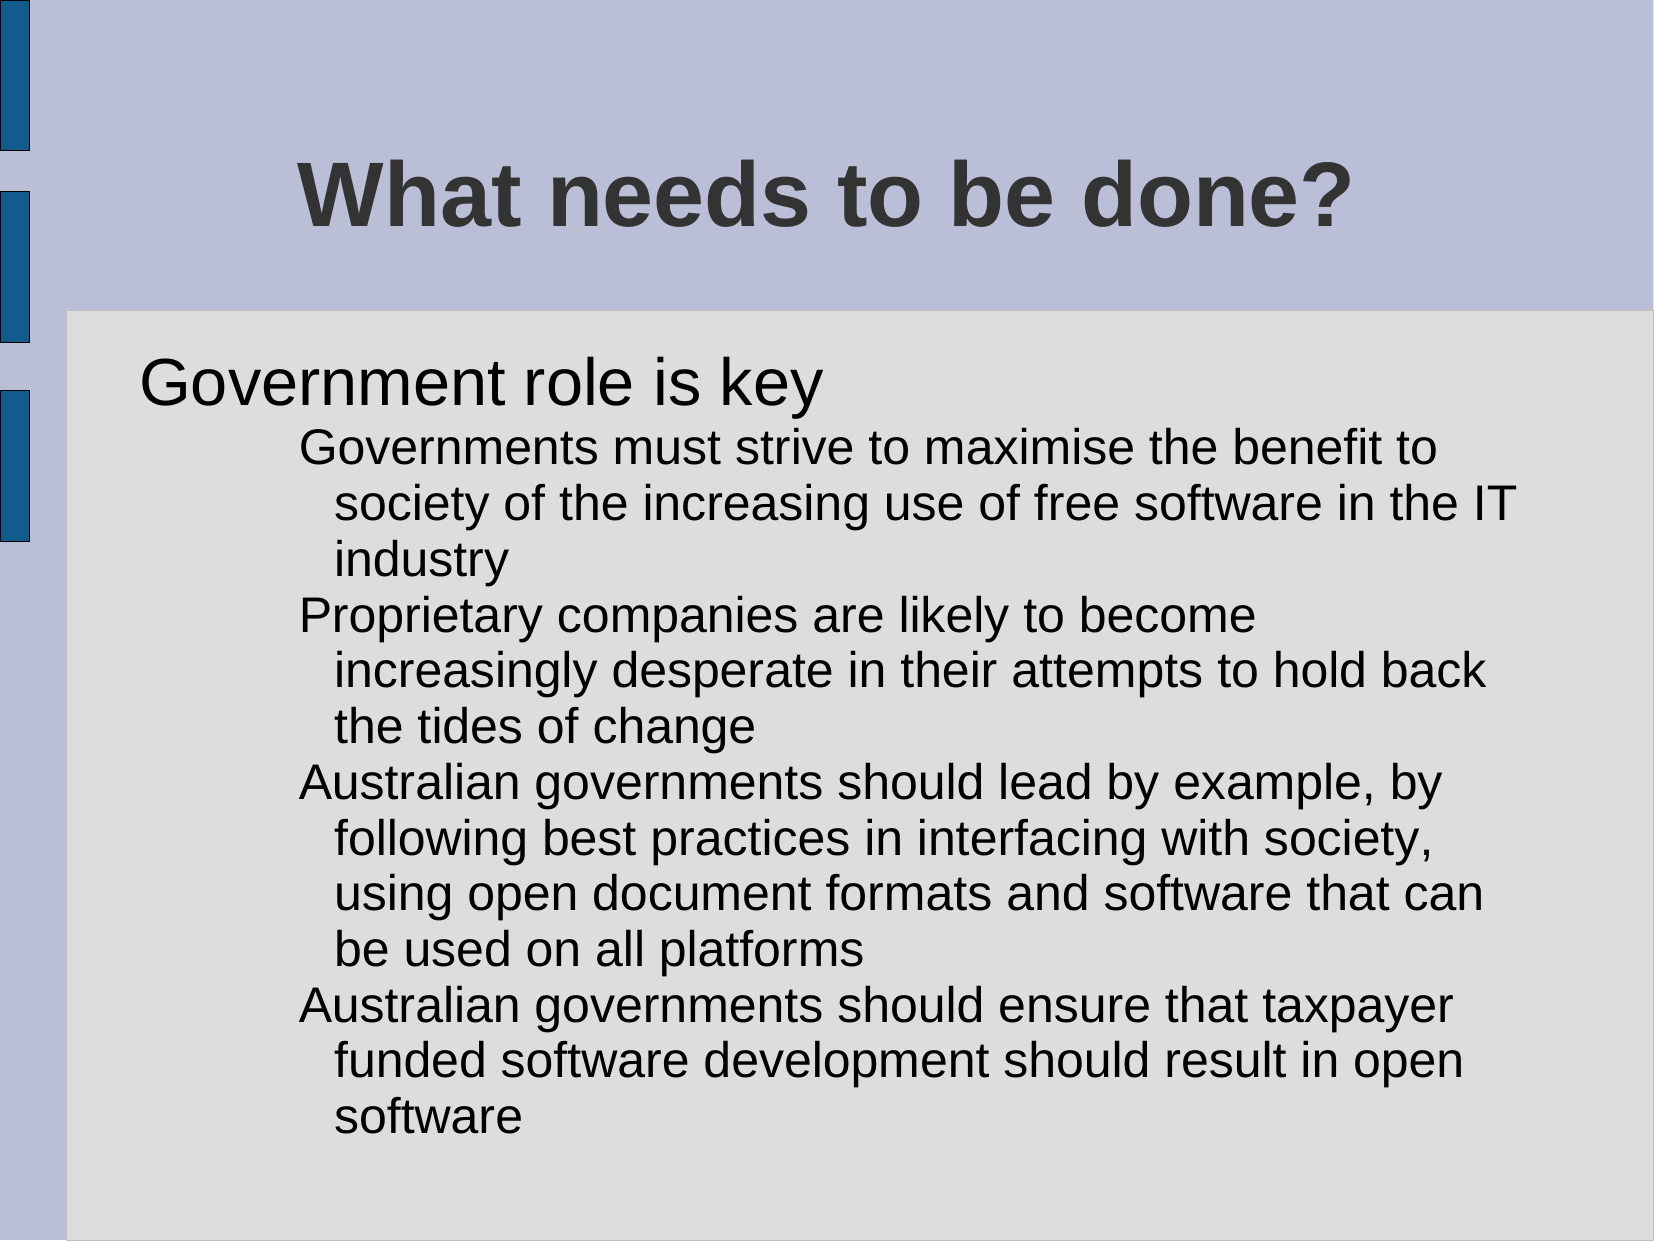

# What needs to be done?
Government role is key
Governments must strive to maximise the benefit to society of the increasing use of free software in the IT industry
Proprietary companies are likely to become increasingly desperate in their attempts to hold back the tides of change
Australian governments should lead by example, by following best practices in interfacing with society, using open document formats and software that can be used on all platforms
Australian governments should ensure that taxpayer funded software development should result in open software